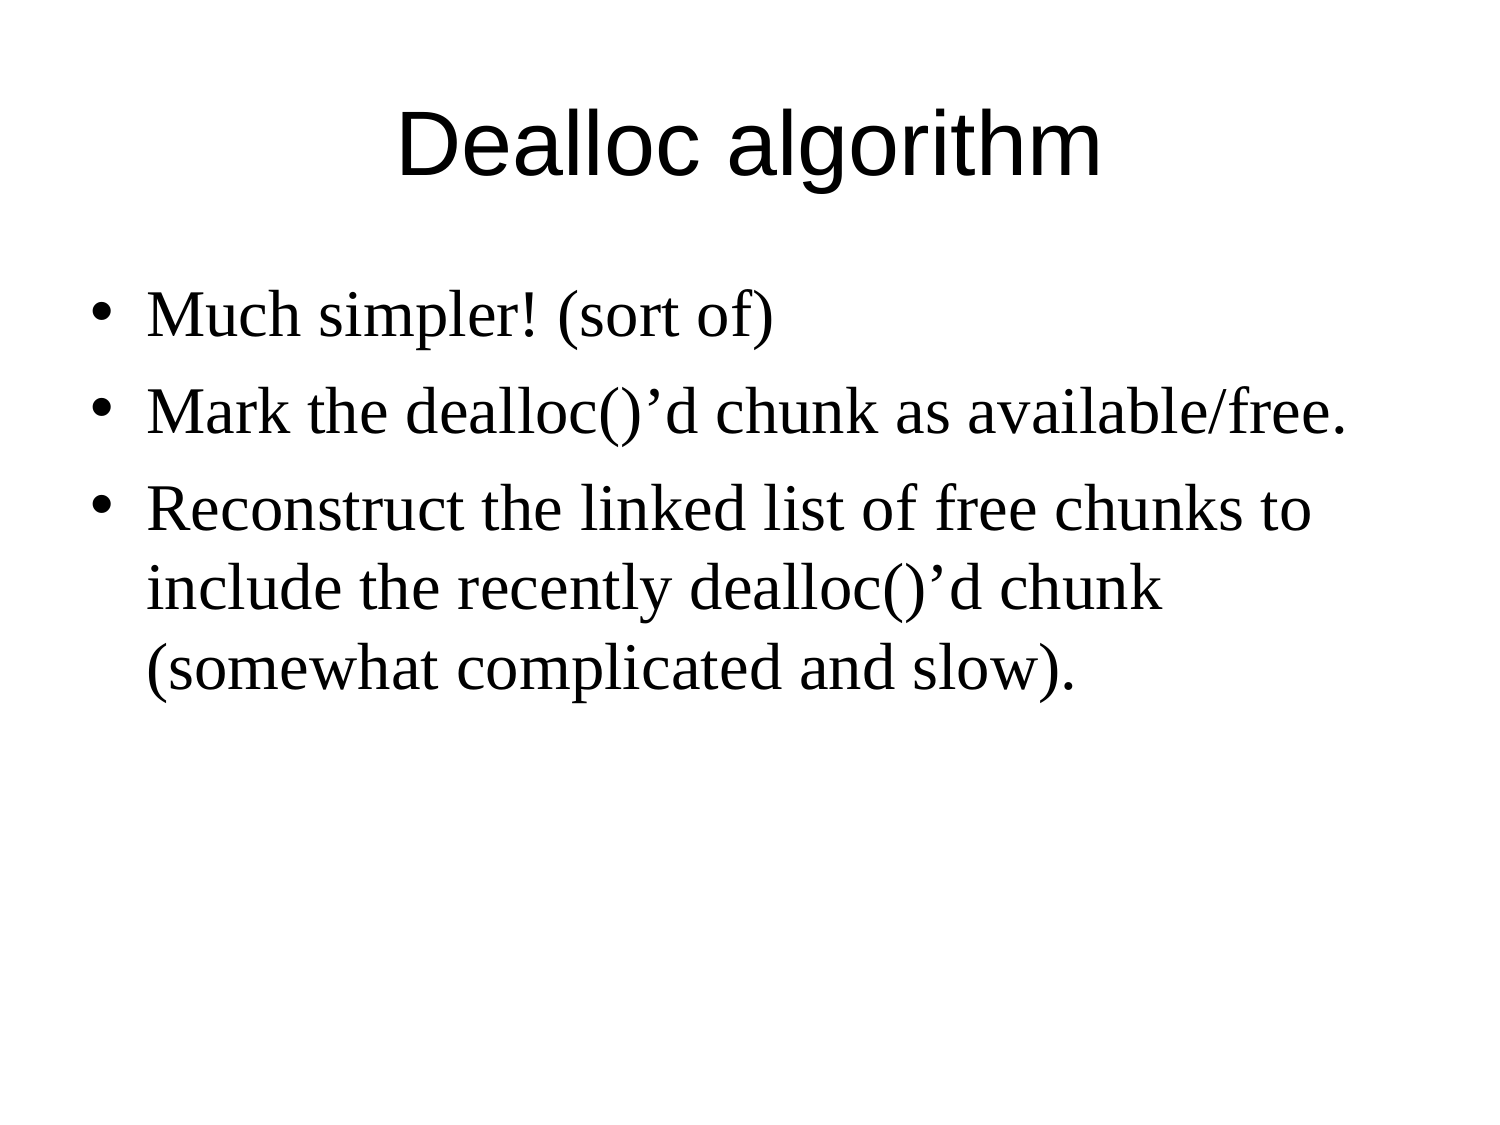

# Dealloc algorithm
Much simpler! (sort of)
Mark the dealloc()’d chunk as available/free.
Reconstruct the linked list of free chunks to include the recently dealloc()’d chunk (somewhat complicated and slow).